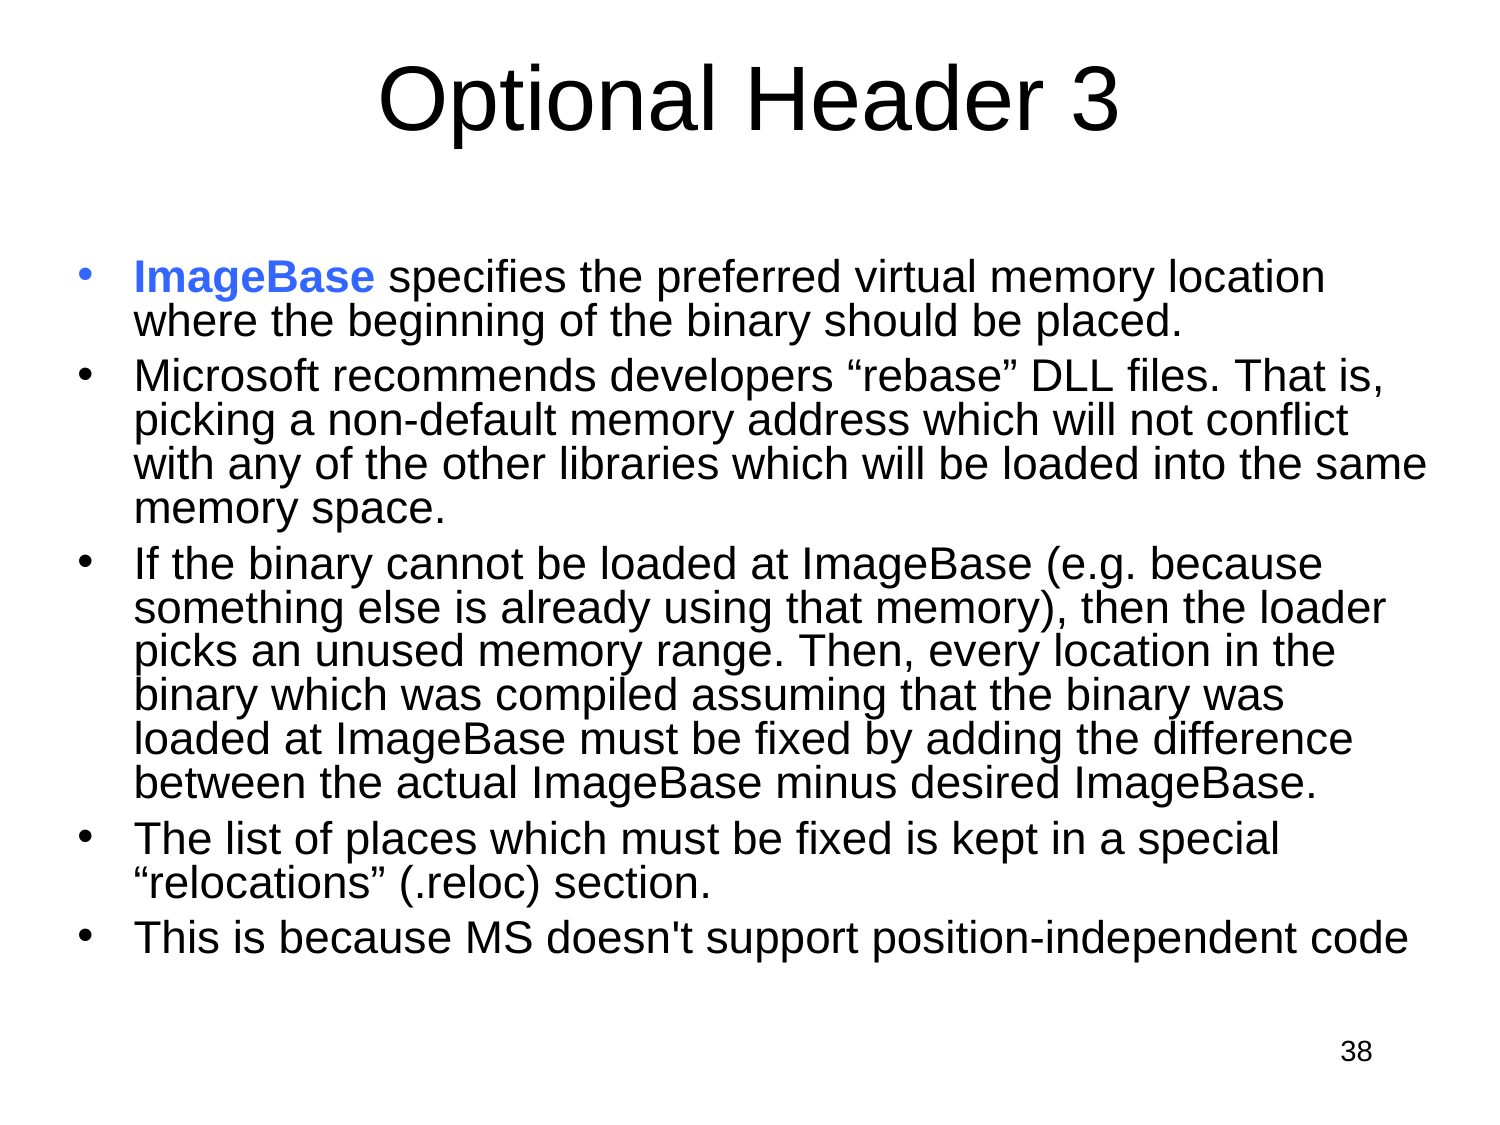

# Optional Header 3
ImageBase specifies the preferred virtual memory location where the beginning of the binary should be placed.
Microsoft recommends developers “rebase” DLL files. That is, picking a non-default memory address which will not conflict with any of the other libraries which will be loaded into the same memory space.
If the binary cannot be loaded at ImageBase (e.g. because something else is already using that memory), then the loader picks an unused memory range. Then, every location in the binary which was compiled assuming that the binary was loaded at ImageBase must be fixed by adding the difference between the actual ImageBase minus desired ImageBase.
The list of places which must be fixed is kept in a special “relocations” (.reloc) section.
This is because MS doesn't support position-independent code